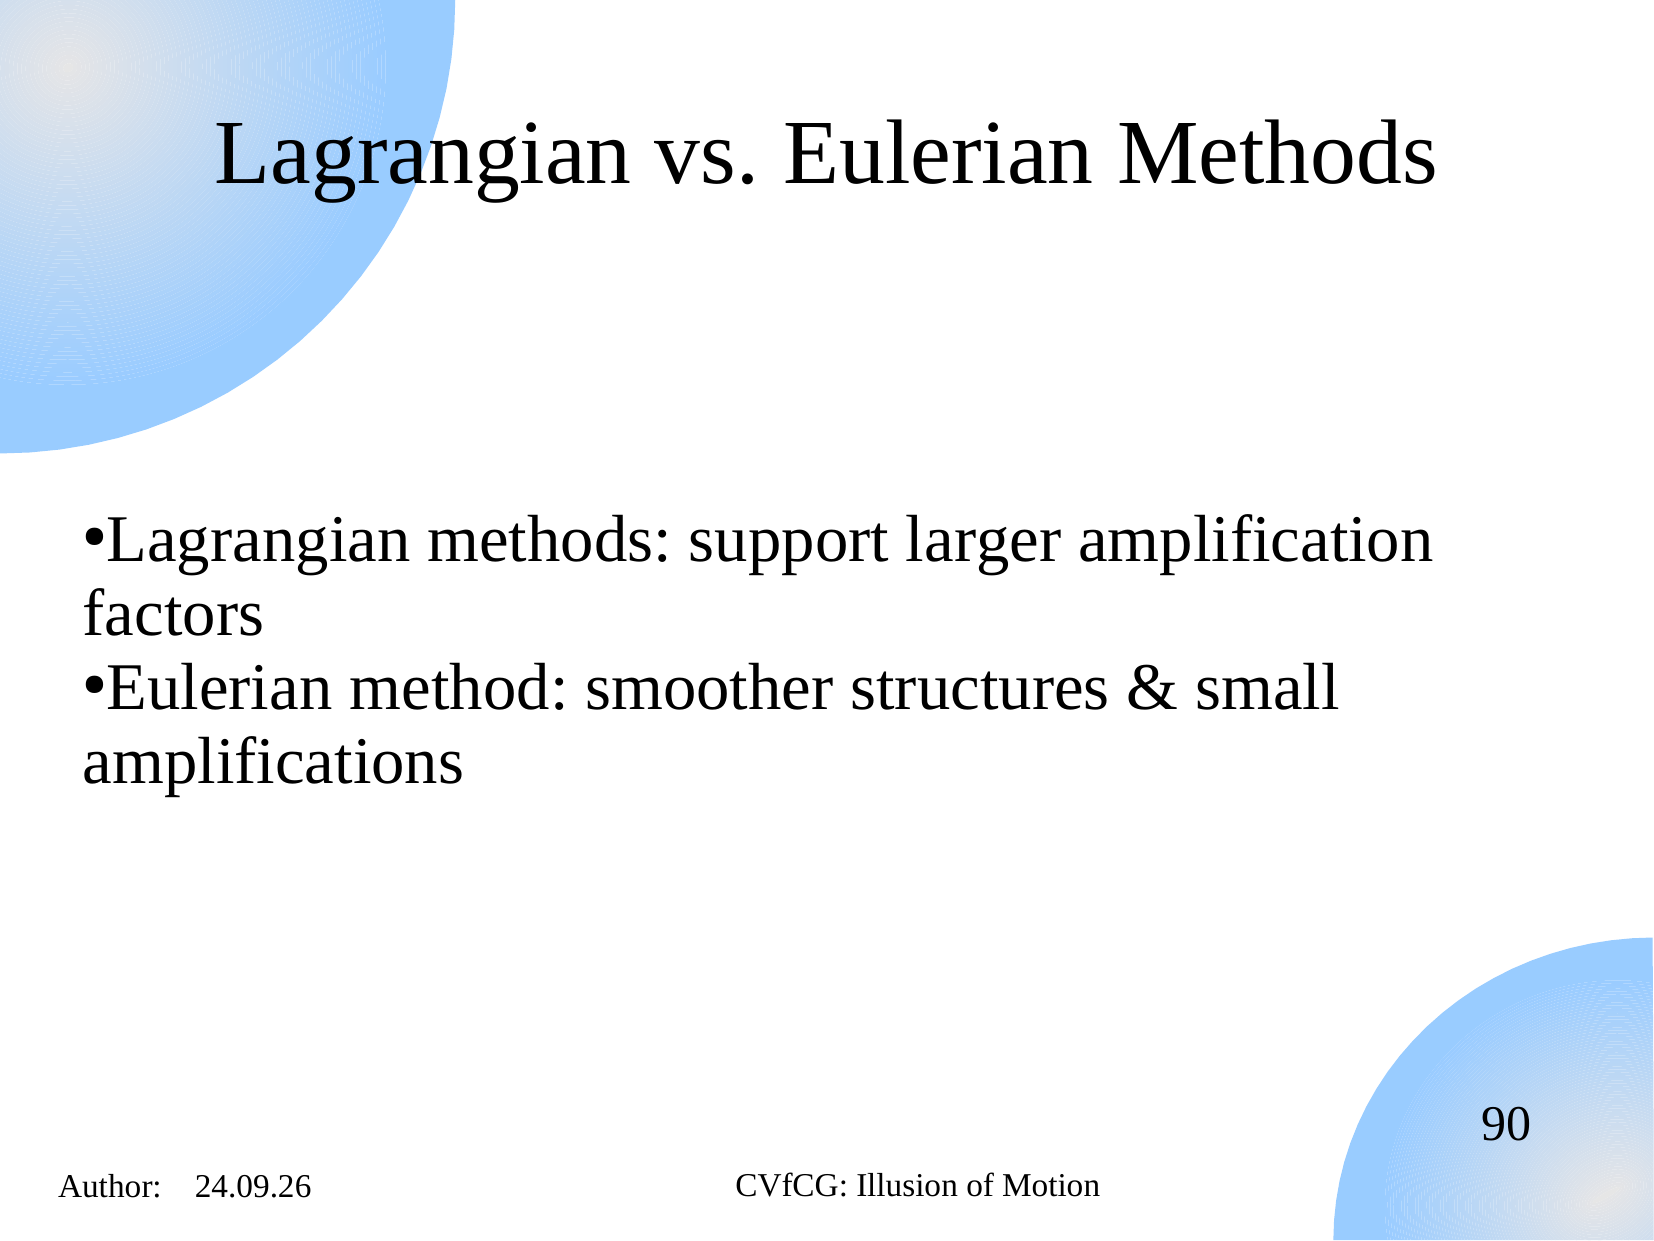

# Lagrangian vs. Eulerian Methods
Lagrangian methods: support larger amplification factors
Eulerian method: smoother structures & small amplifications
CVfCG: Illusion of Motion